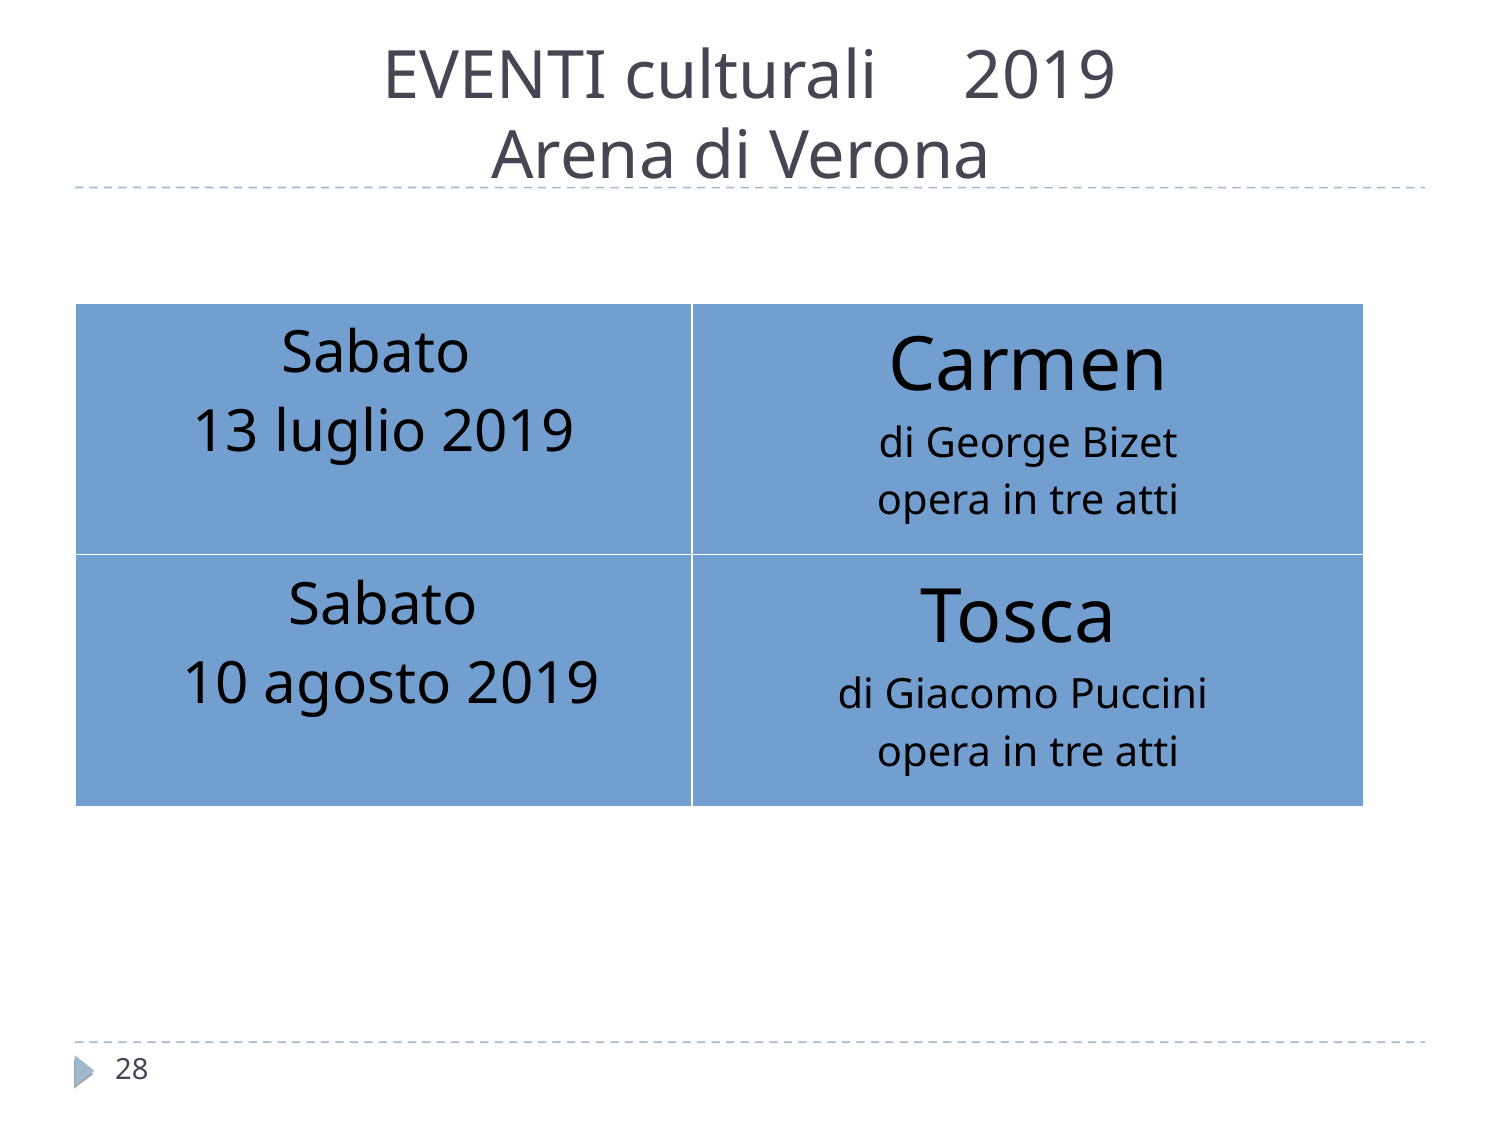

# EVENTI culturali 2019 Arena di Verona
| Sabato 13 luglio 2019 | Carmen di George Bizet opera in tre atti |
| --- | --- |
| Sabato 10 agosto 2019 | Tosca di Giacomo Puccini opera in tre atti |